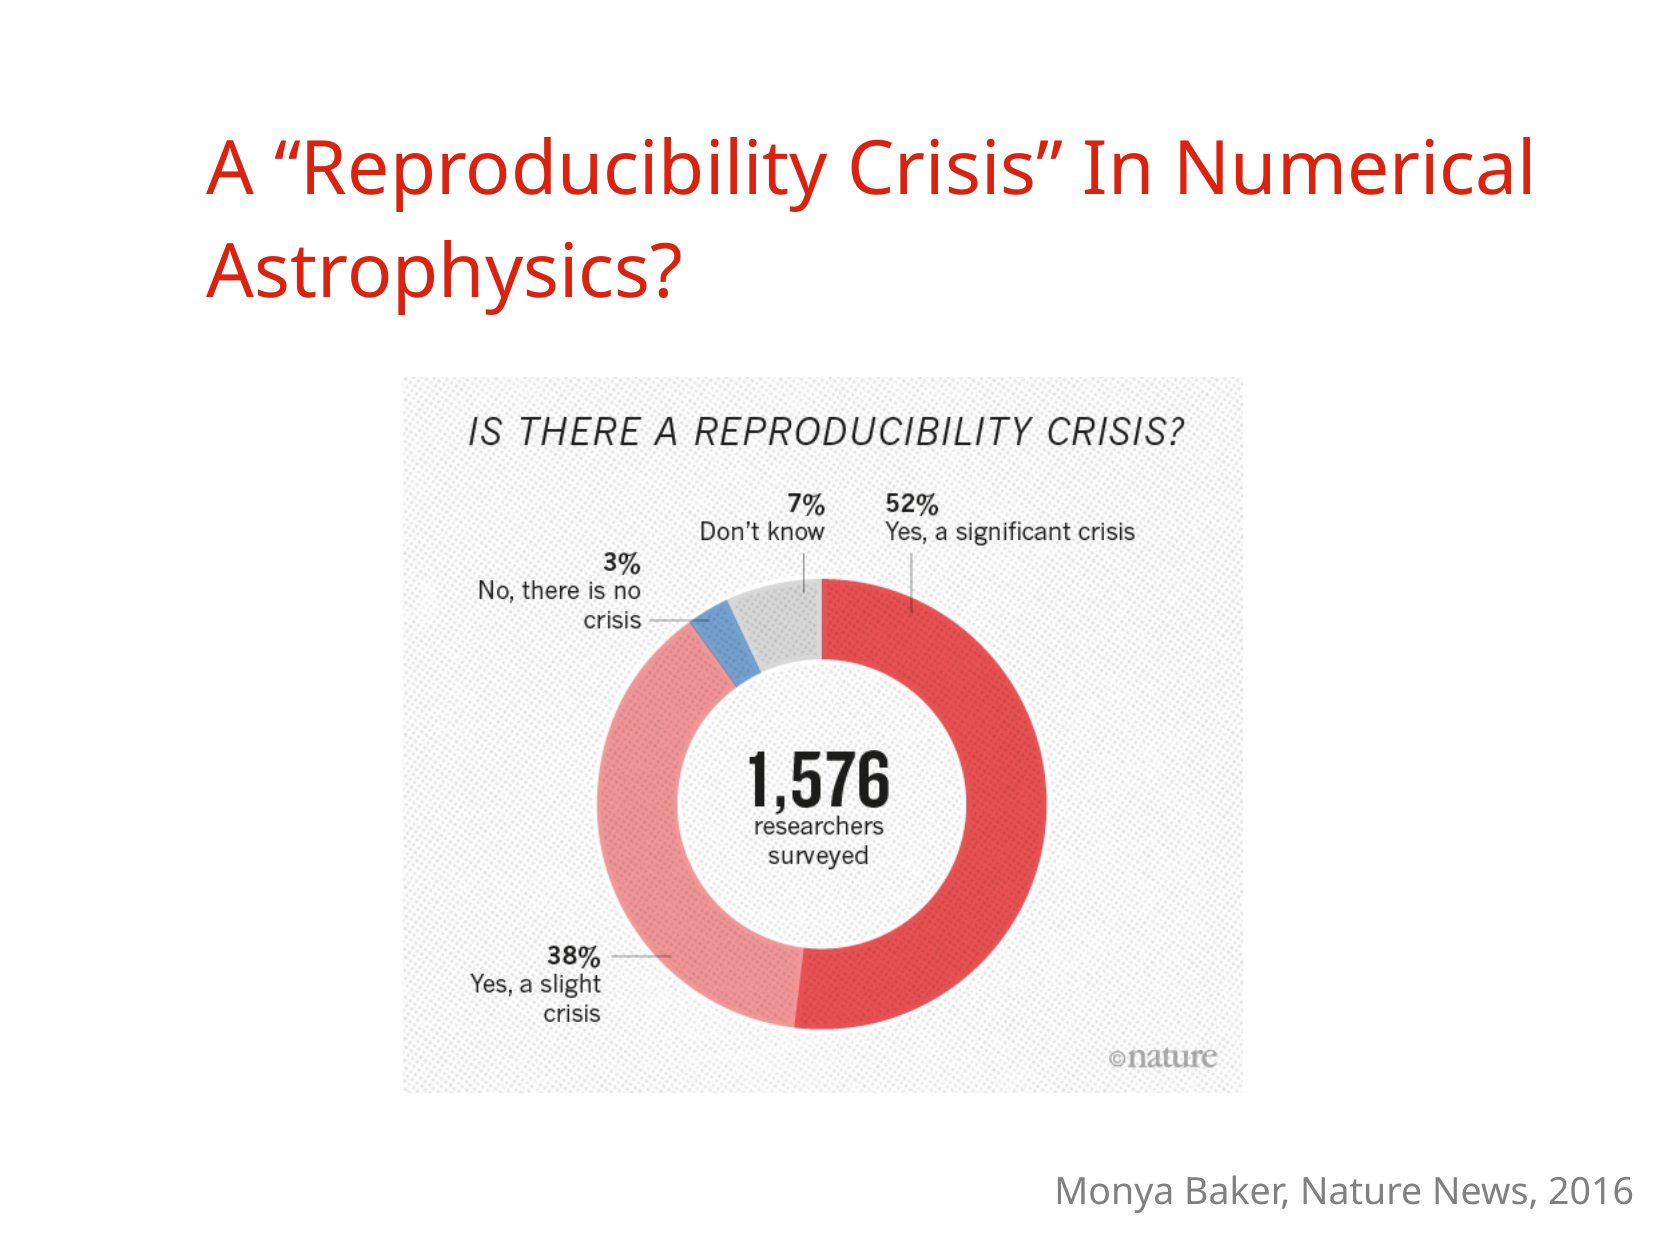

# A “Reproducibility Crisis” In Numerical Astrophysics?
Monya Baker, Nature News, 2016